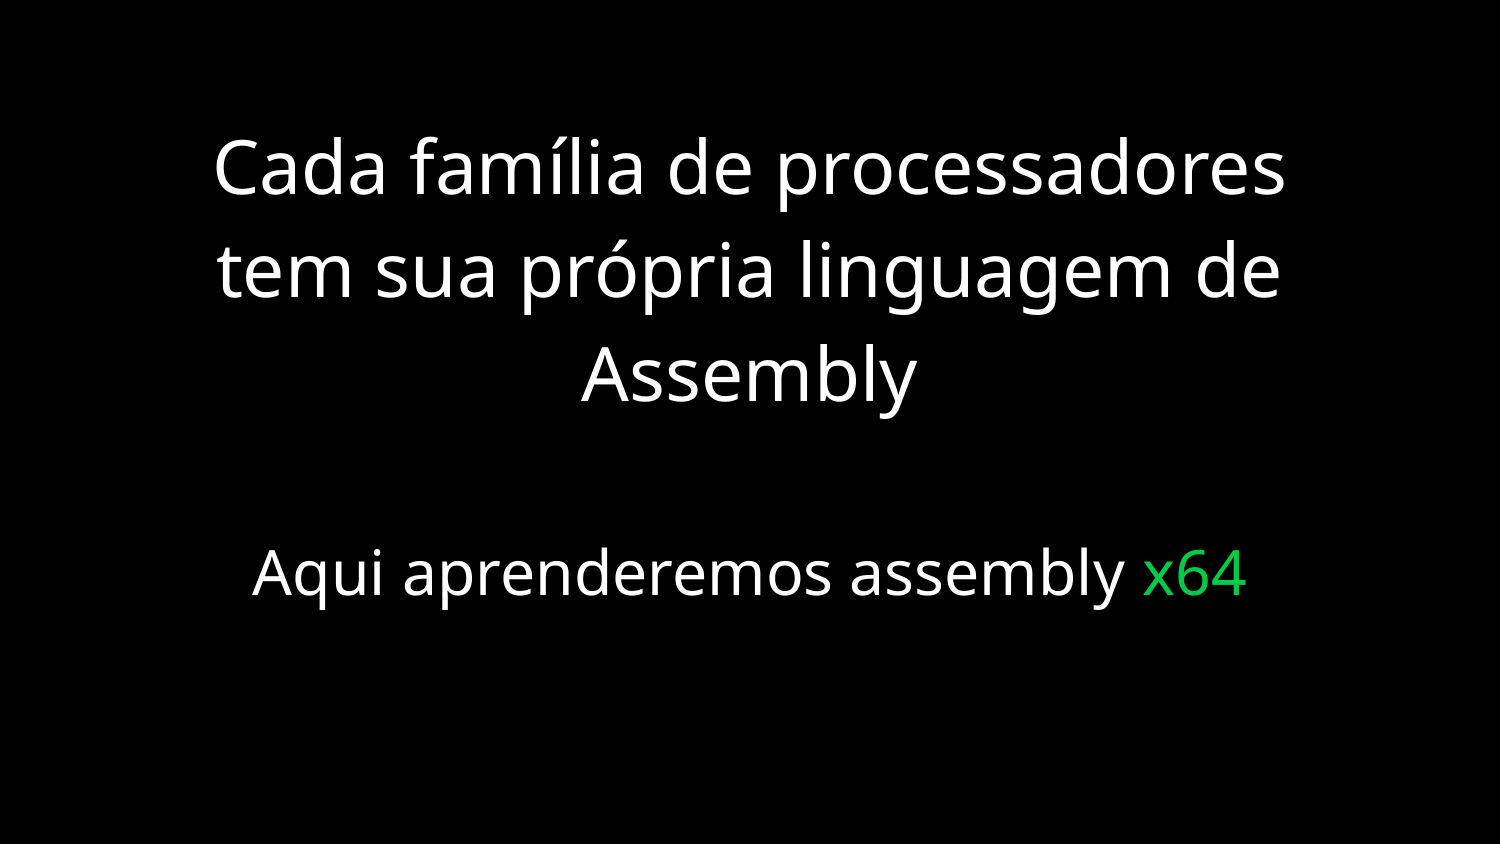

# Cada família de processadores tem sua própria linguagem de Assembly
Aqui aprenderemos assembly x64